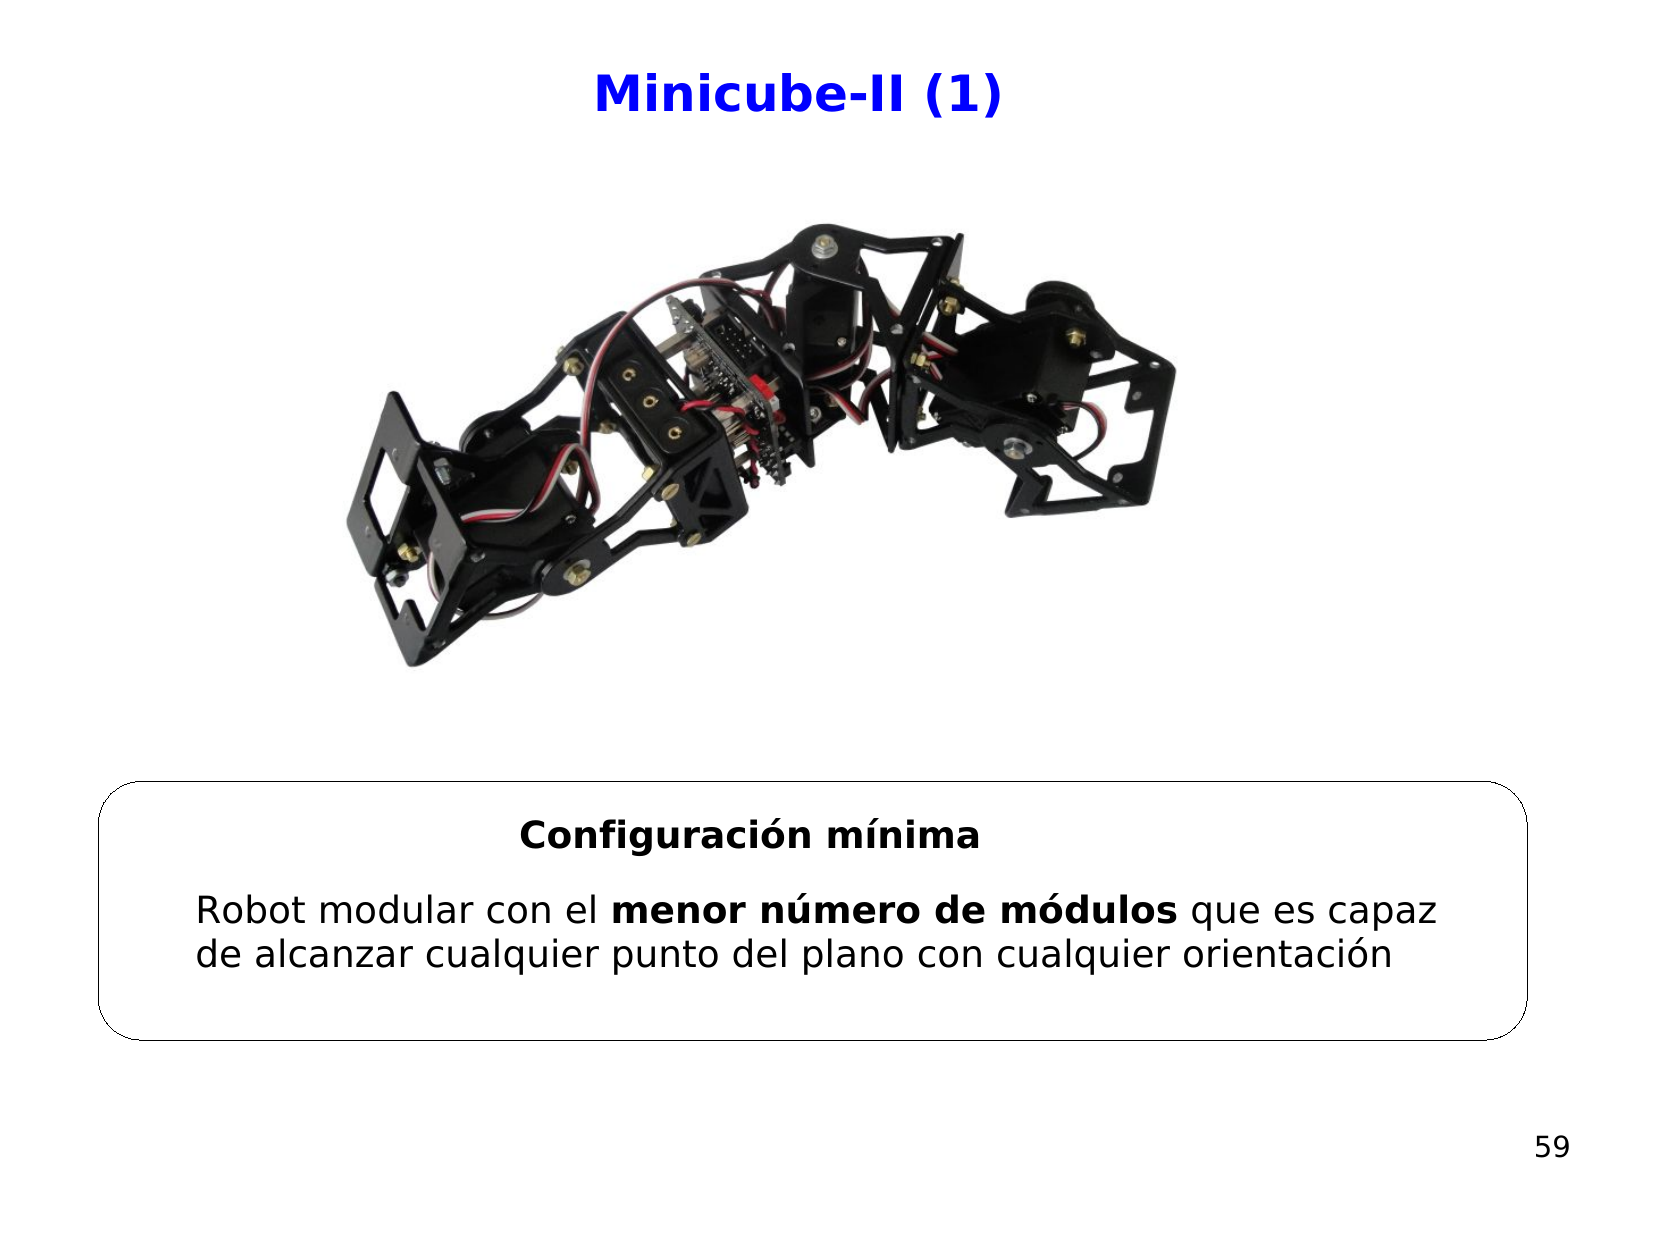

Minicube-II (1)
Configuración mínima
Robot modular con el menor número de módulos que es capaz de alcanzar cualquier punto del plano con cualquier orientación
59